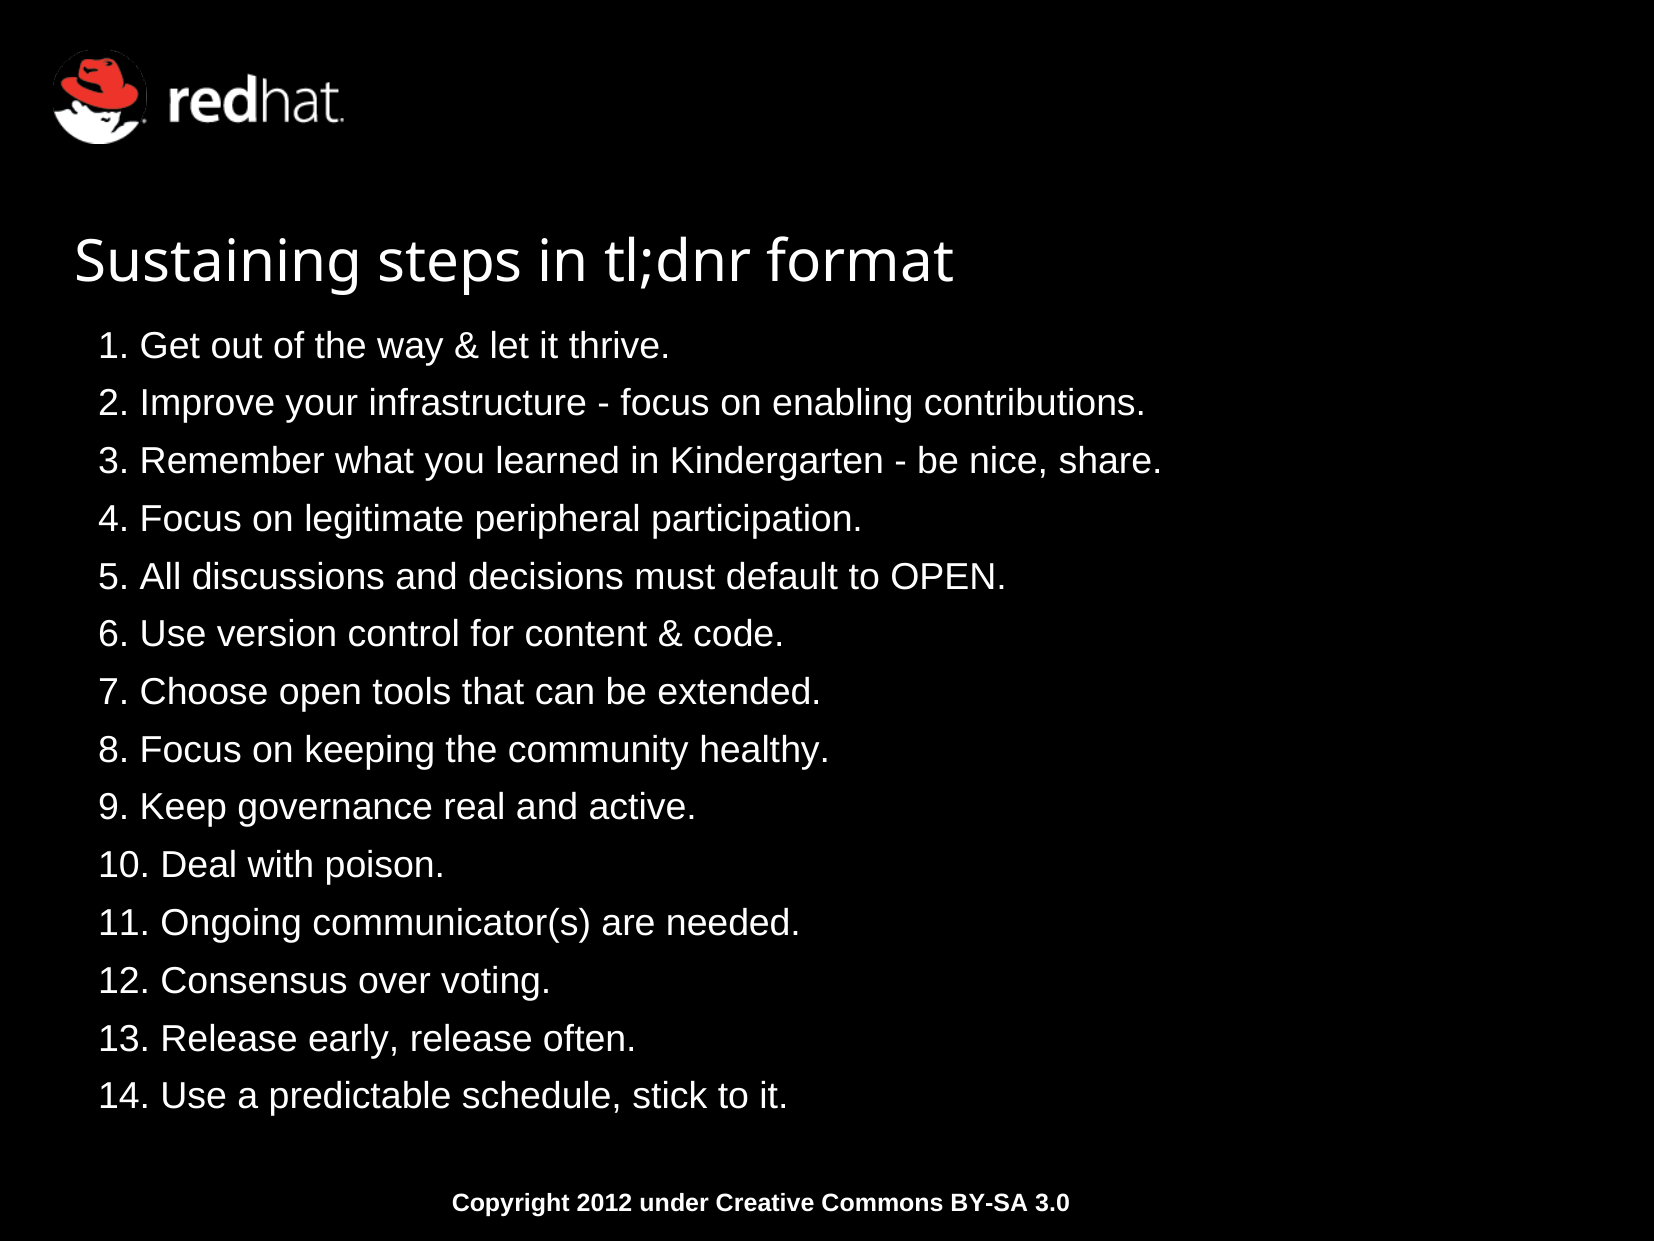

# Sustaining steps in tl;dnr format
 1. Get out of the way & let it thrive.
 2. Improve your infrastructure - focus on enabling contributions.
 3. Remember what you learned in Kindergarten - be nice, share.
 4. Focus on legitimate peripheral participation.
 5. All discussions and decisions must default to OPEN.
 6. Use version control for content & code.
 7. Choose open tools that can be extended.
 8. Focus on keeping the community healthy.
 9. Keep governance real and active.
 10. Deal with poison.
 11. Ongoing communicator(s) are needed.
 12. Consensus over voting.
 13. Release early, release often.
 14. Use a predictable schedule, stick to it.